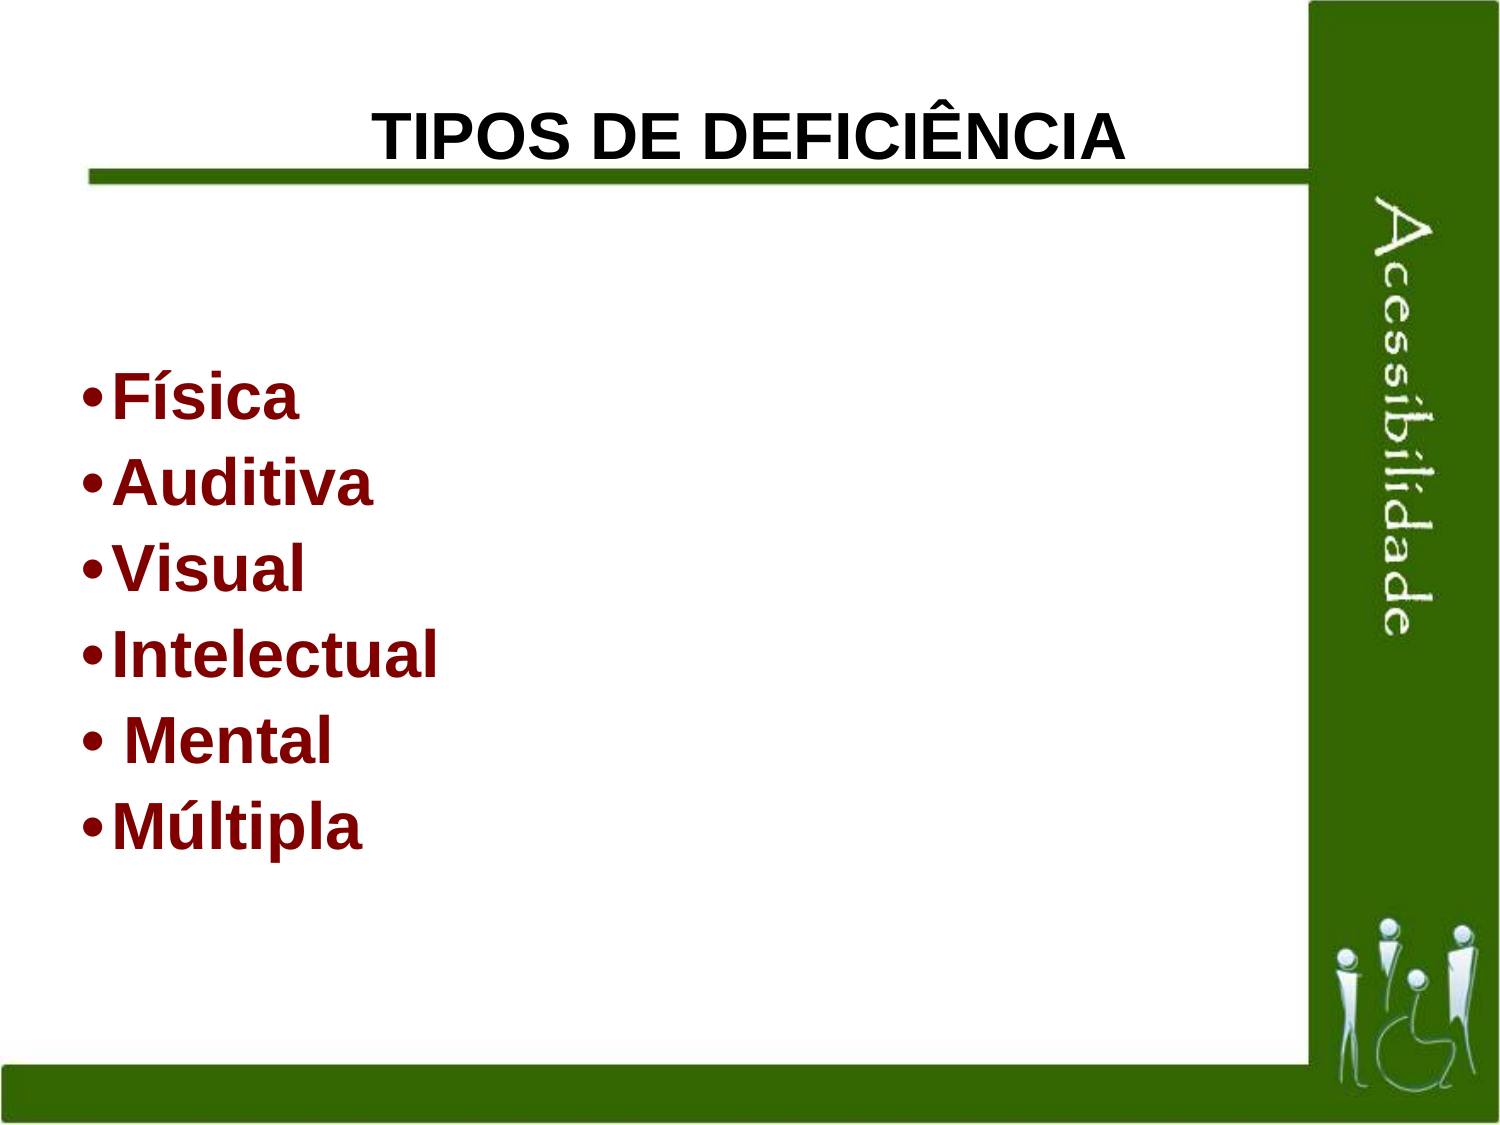

# TIPOS DE DEFICIÊNCIA
•	Física
•	Auditiva
•	Visual
•	Intelectual
• Mental
•	Múltipla